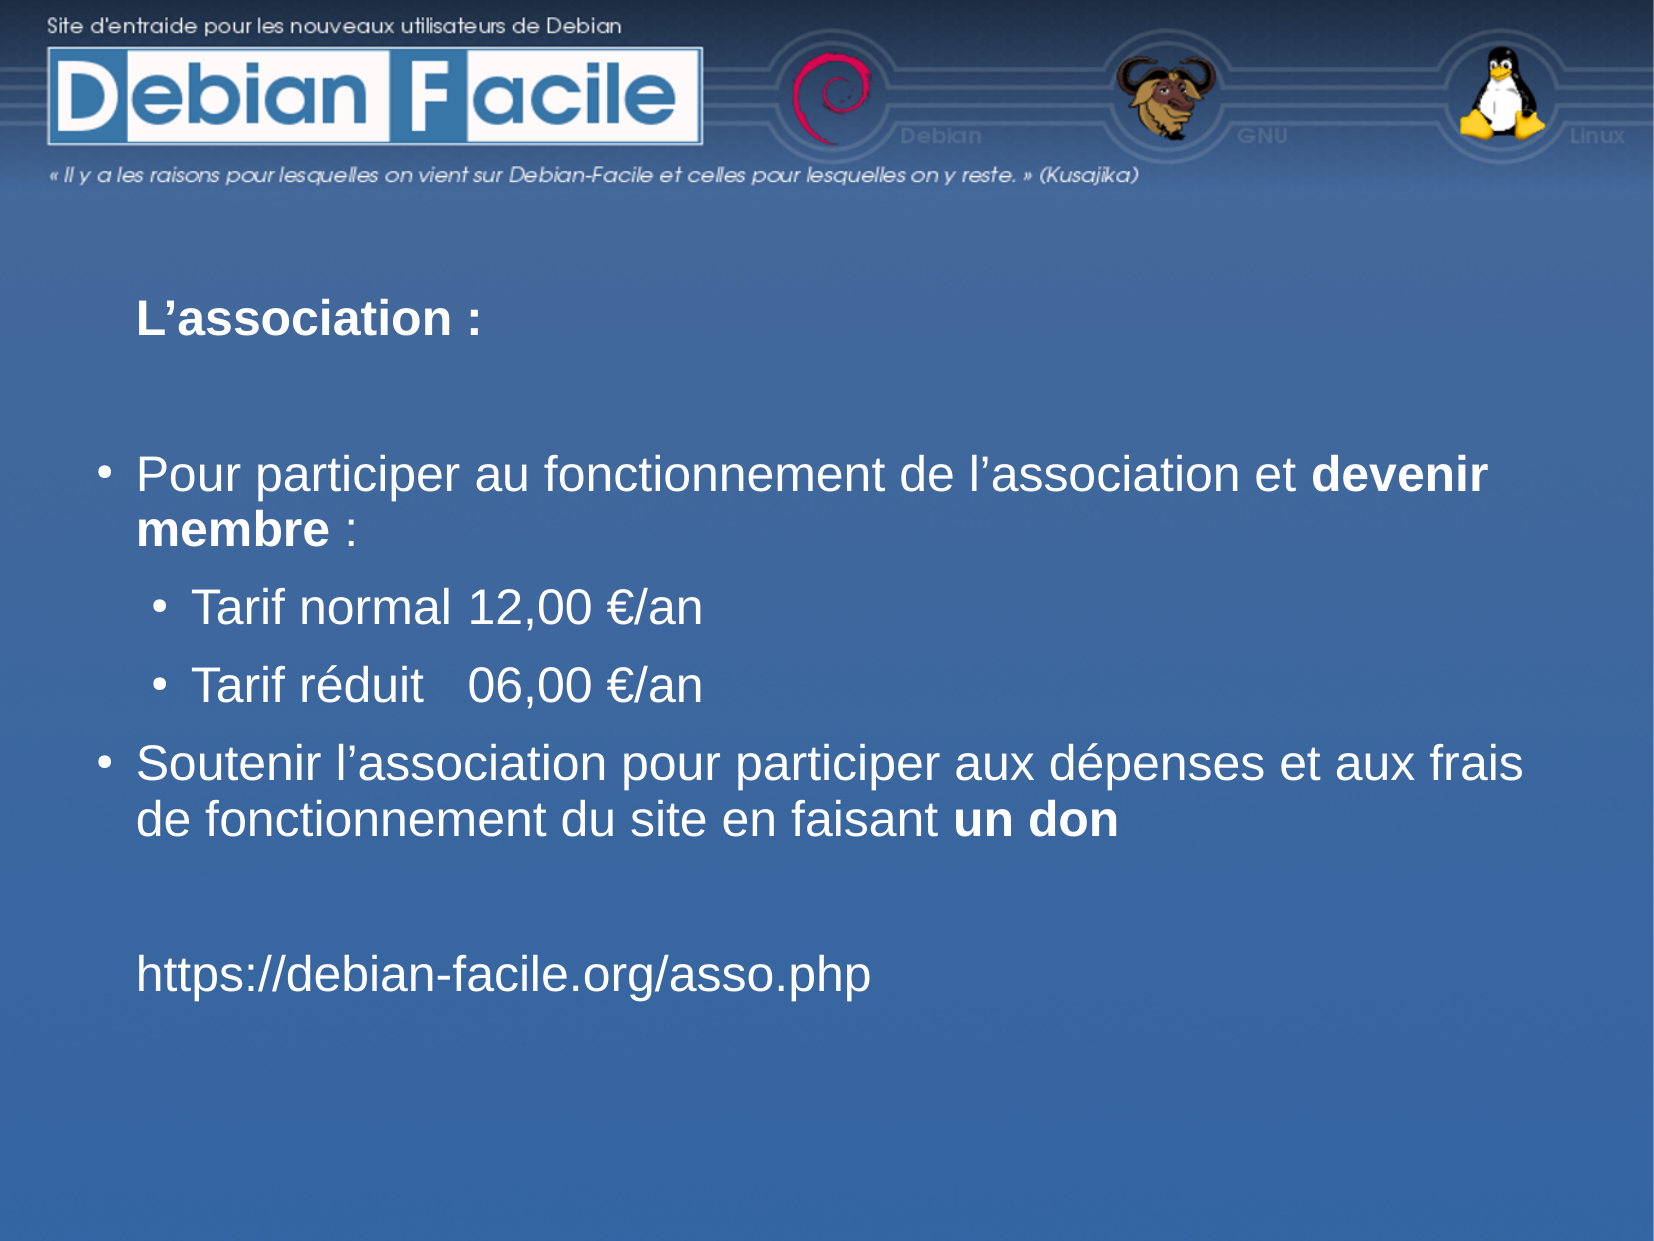

#
L’association :
Pour participer au fonctionnement de l’association et devenir membre :
Tarif normal 	12,00 €/an
Tarif réduit 	06,00 €/an
Soutenir l’association pour participer aux dépenses et aux frais de fonctionnement du site en faisant un don
https://debian-facile.org/asso.php